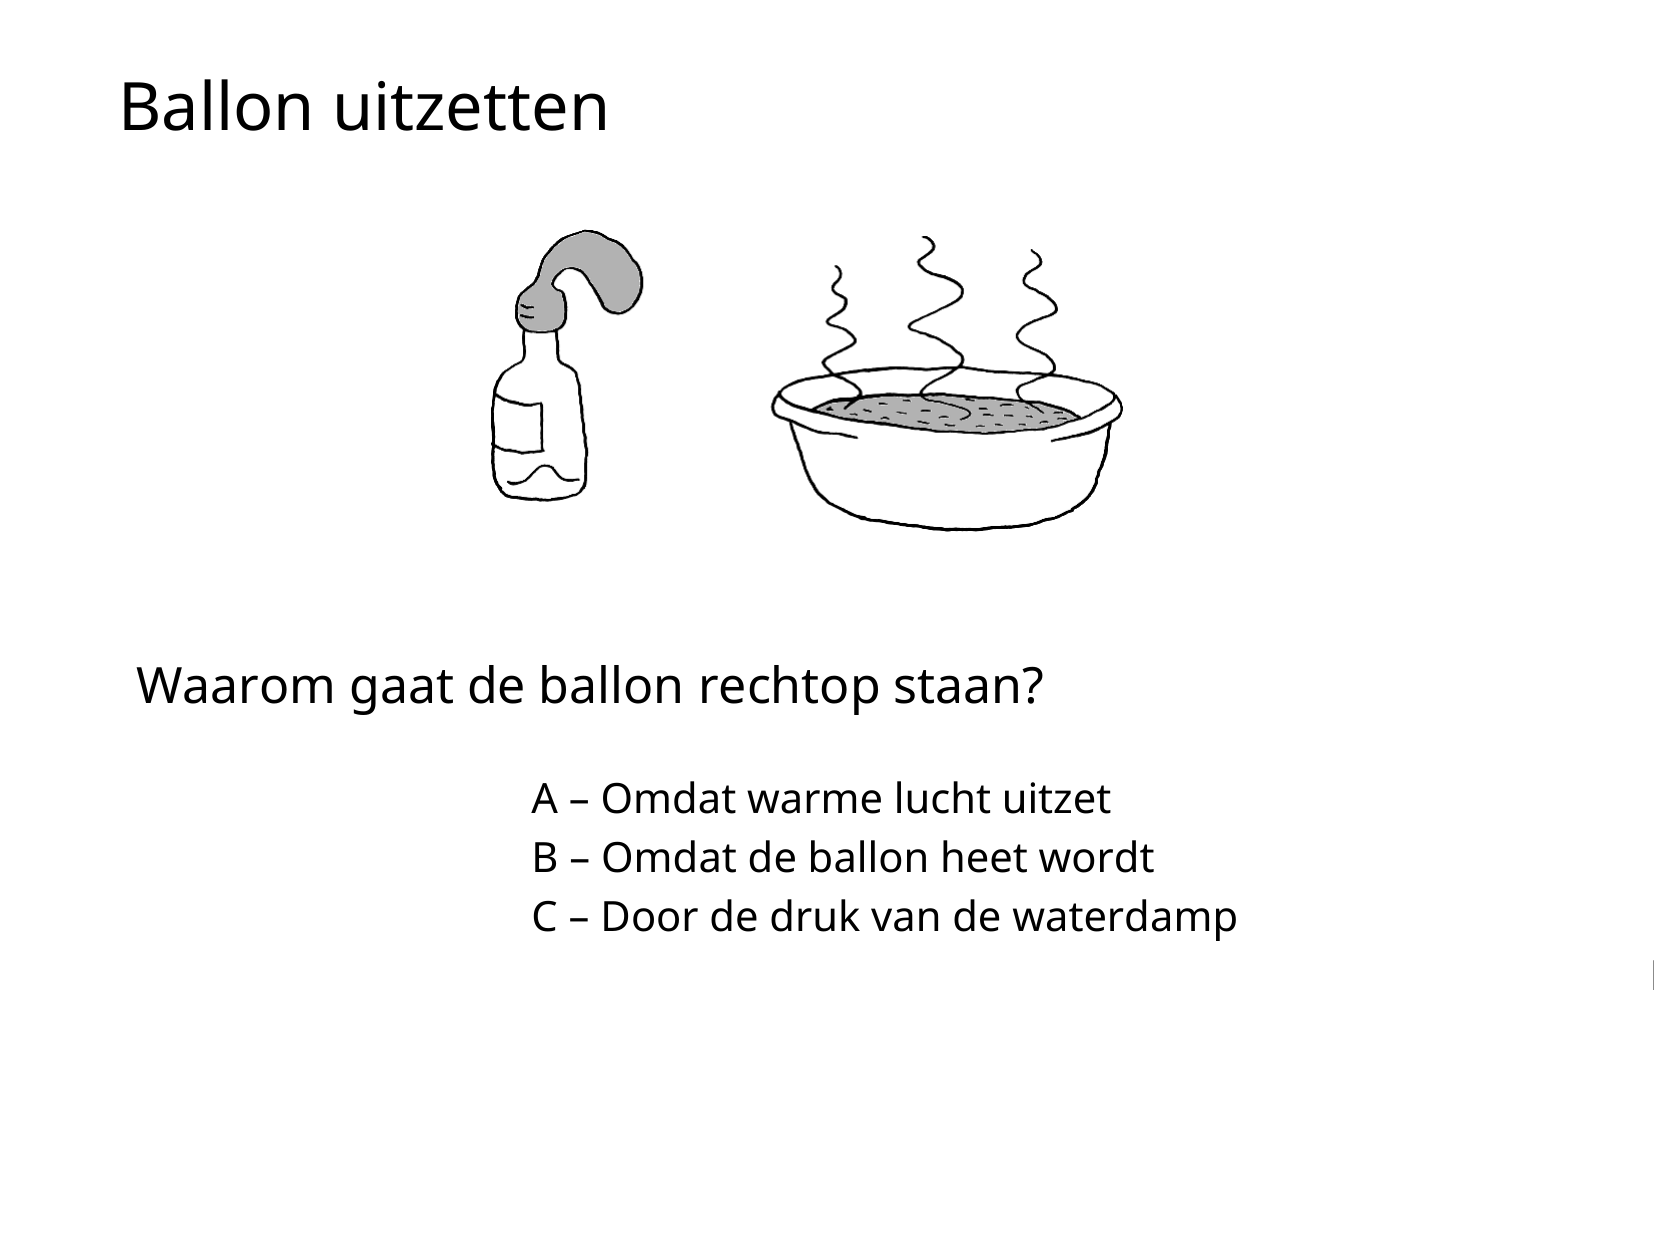

Ballon uitzetten
Waarom gaat de ballon rechtop staan?
A – Omdat warme lucht uitzet
B – Omdat de ballon heet wordt
C – Door de druk van de waterdamp
D – Het oppervlak verandert.